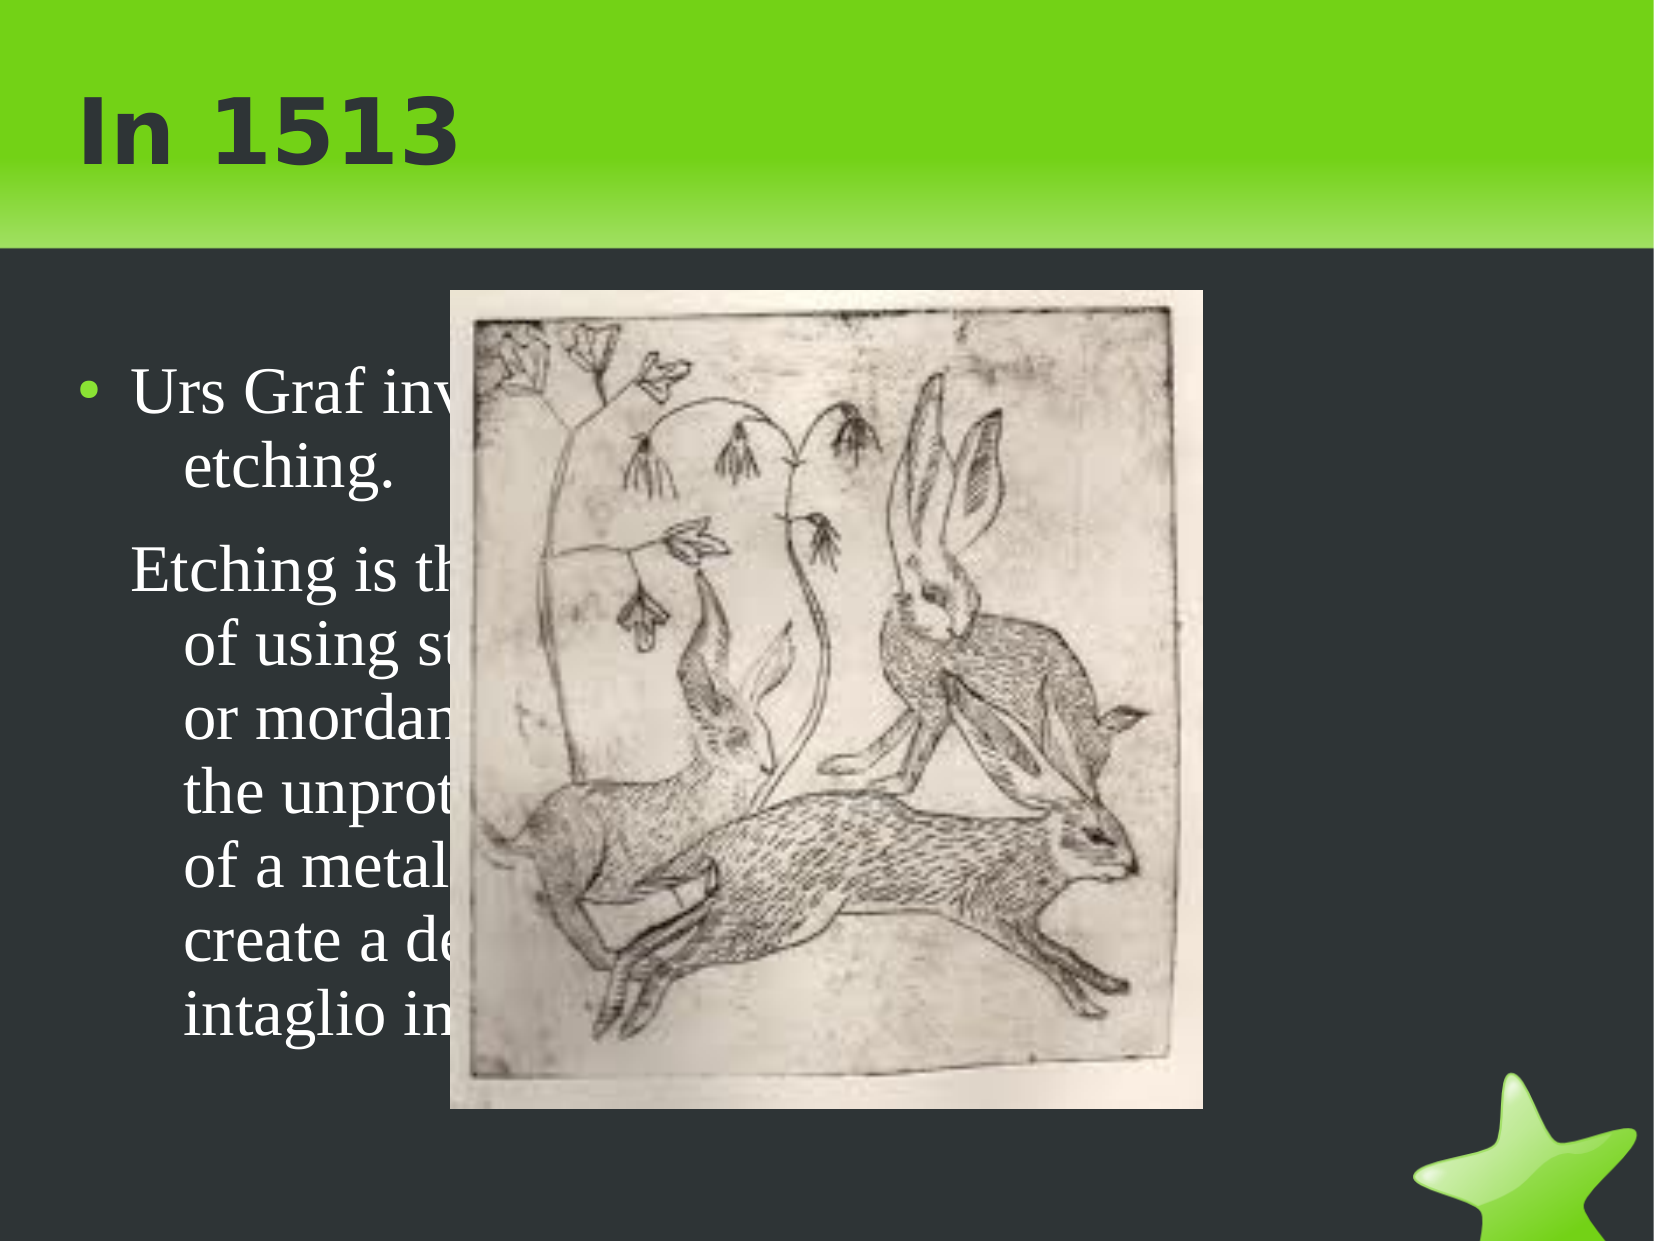

# In 1513
Urs Graf invents etching.
Etching is the process of using strong acid or mordant to cut into the unprotected parts of a metal surface to create a design in intaglio in the metal